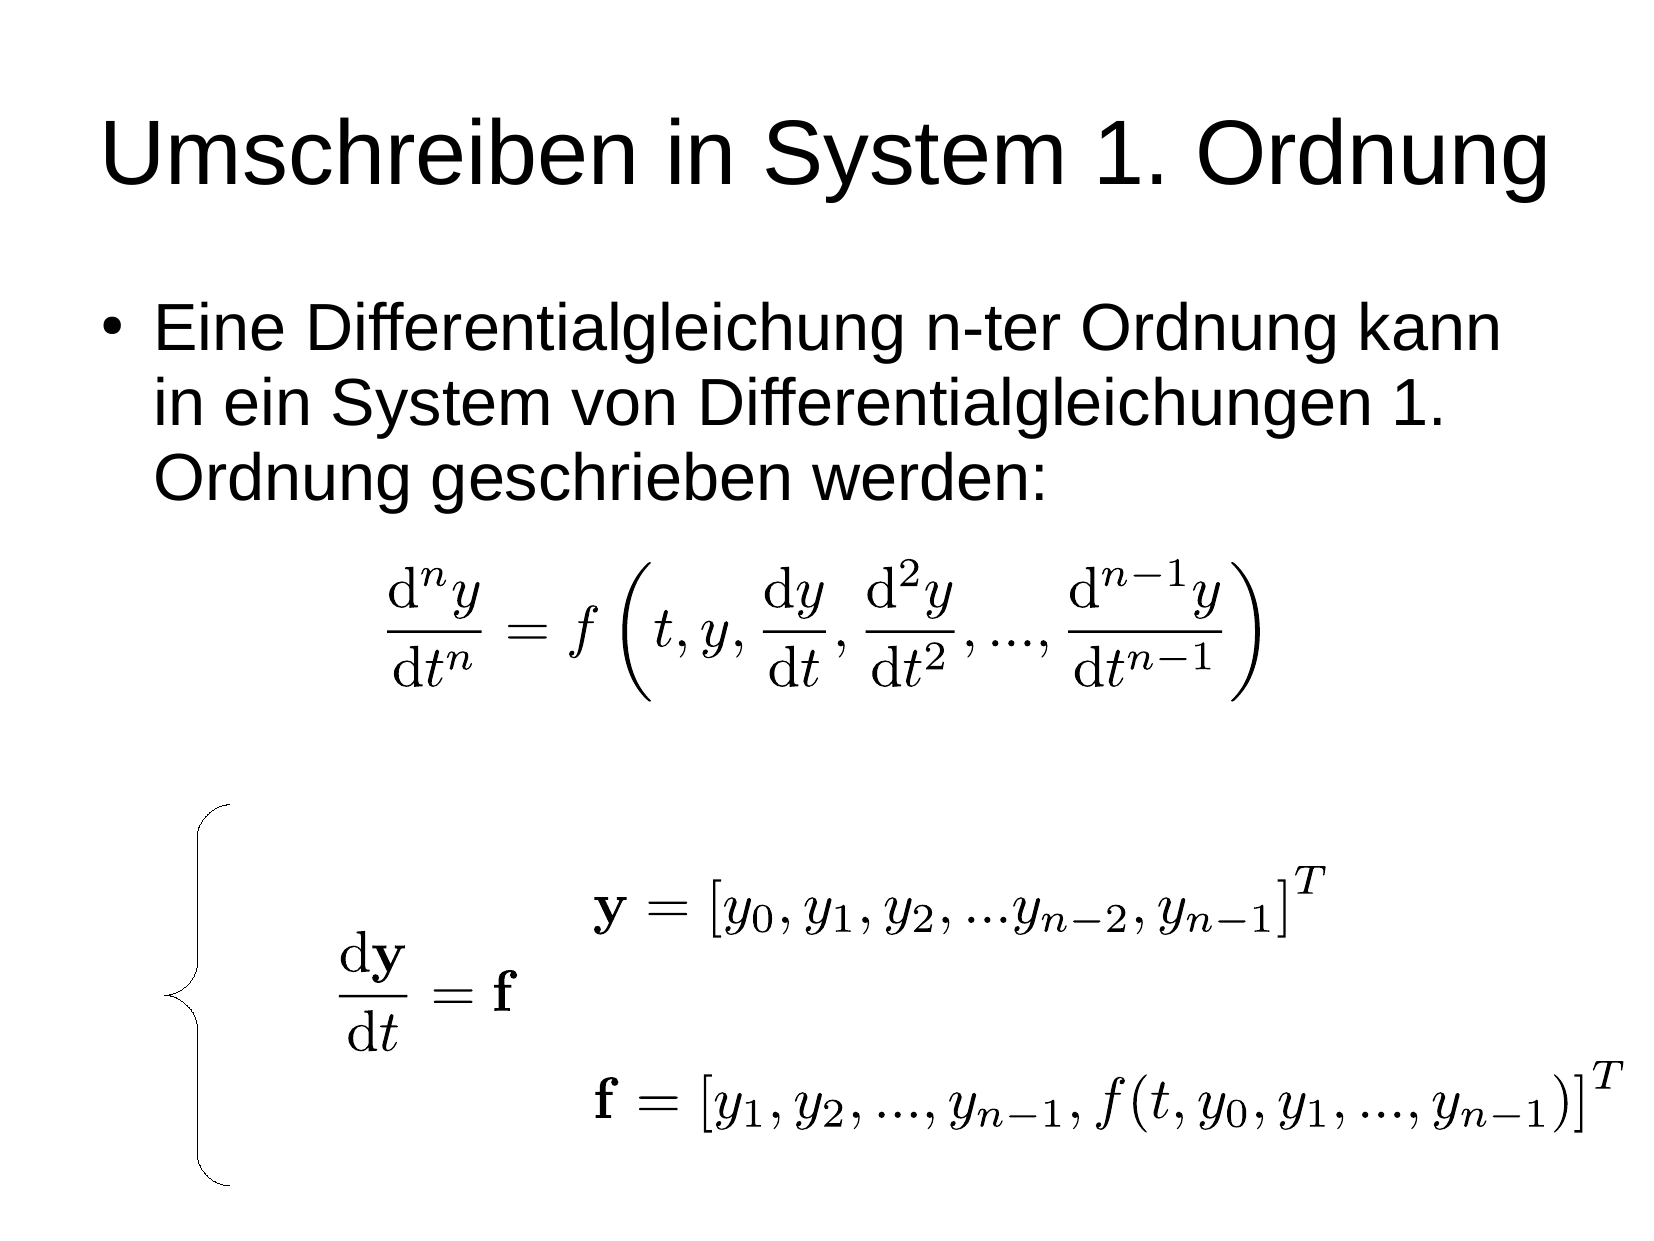

# Umschreiben in System 1. Ordnung
Eine Differentialgleichung n-ter Ordnung kann in ein System von Differentialgleichungen 1. Ordnung geschrieben werden: